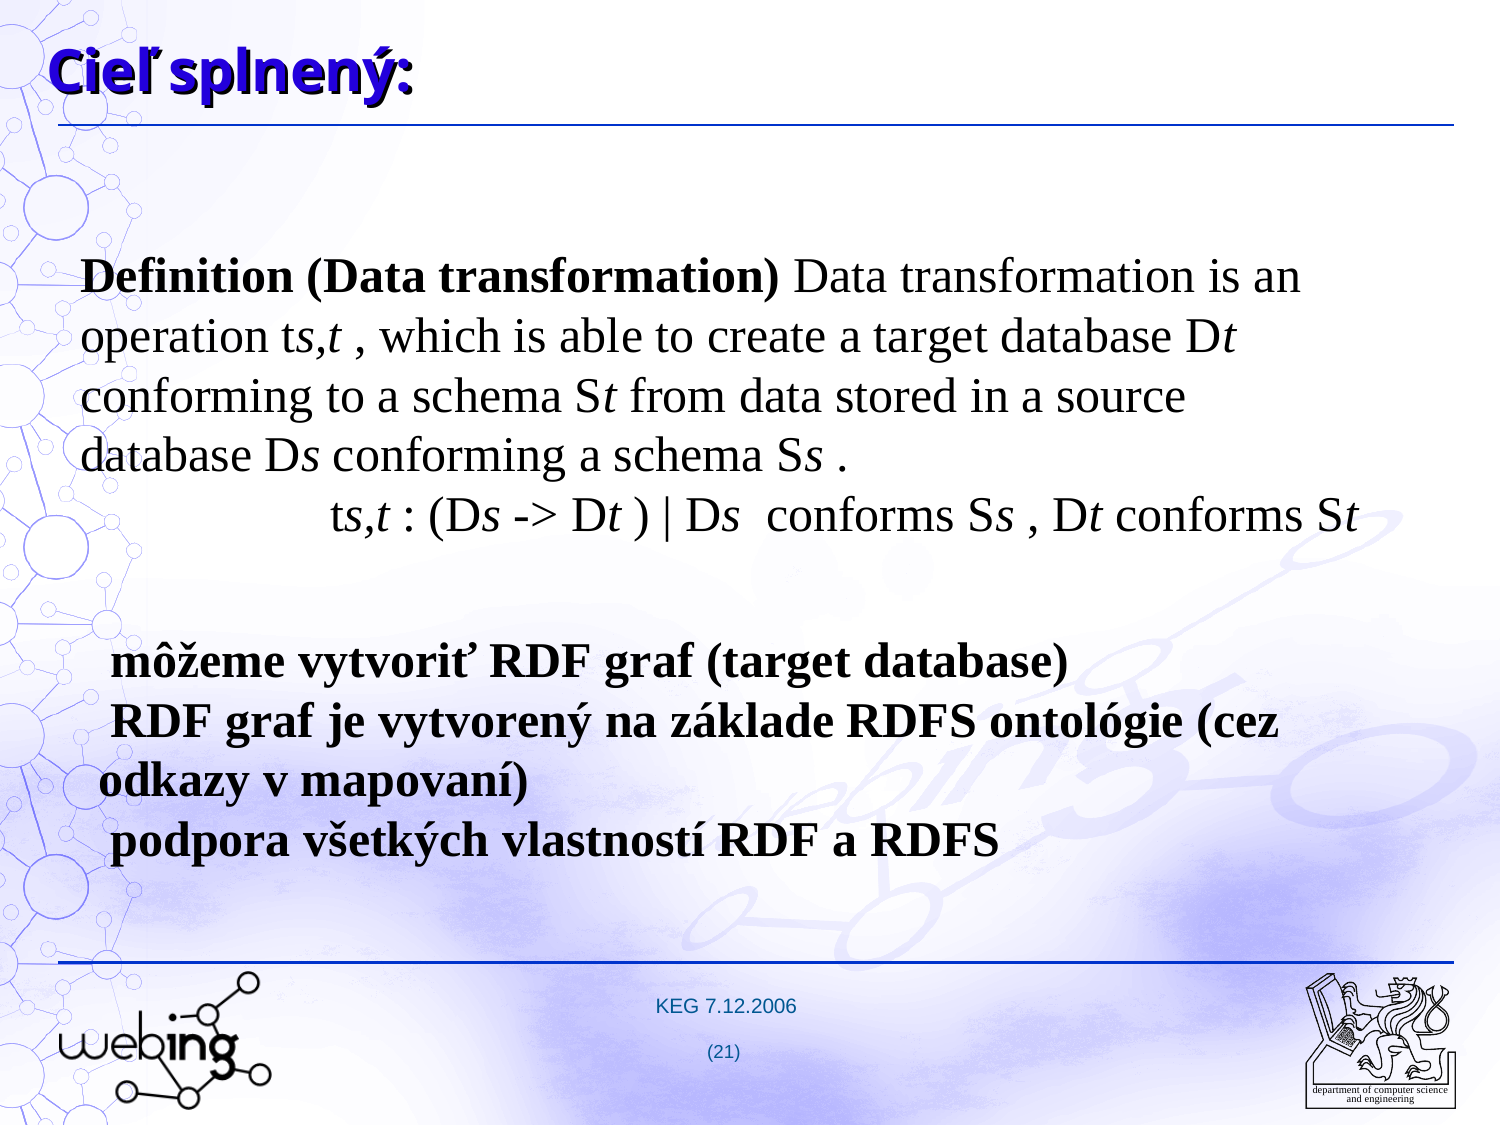

# Cieľ splnený:
Definition (Data transformation) Data transformation is an operation ts,t , which is able to create a target database Dt conforming to a schema St from data stored in a source
database Ds conforming a schema Ss .
 ts,t : (Ds -> Dt ) | Ds conforms Ss , Dt conforms St
 môžeme vytvoriť RDF graf (target database)
 RDF graf je vytvorený na základe RDFS ontológie (cez odkazy v mapovaní)
 podpora všetkých vlastností RDF a RDFS